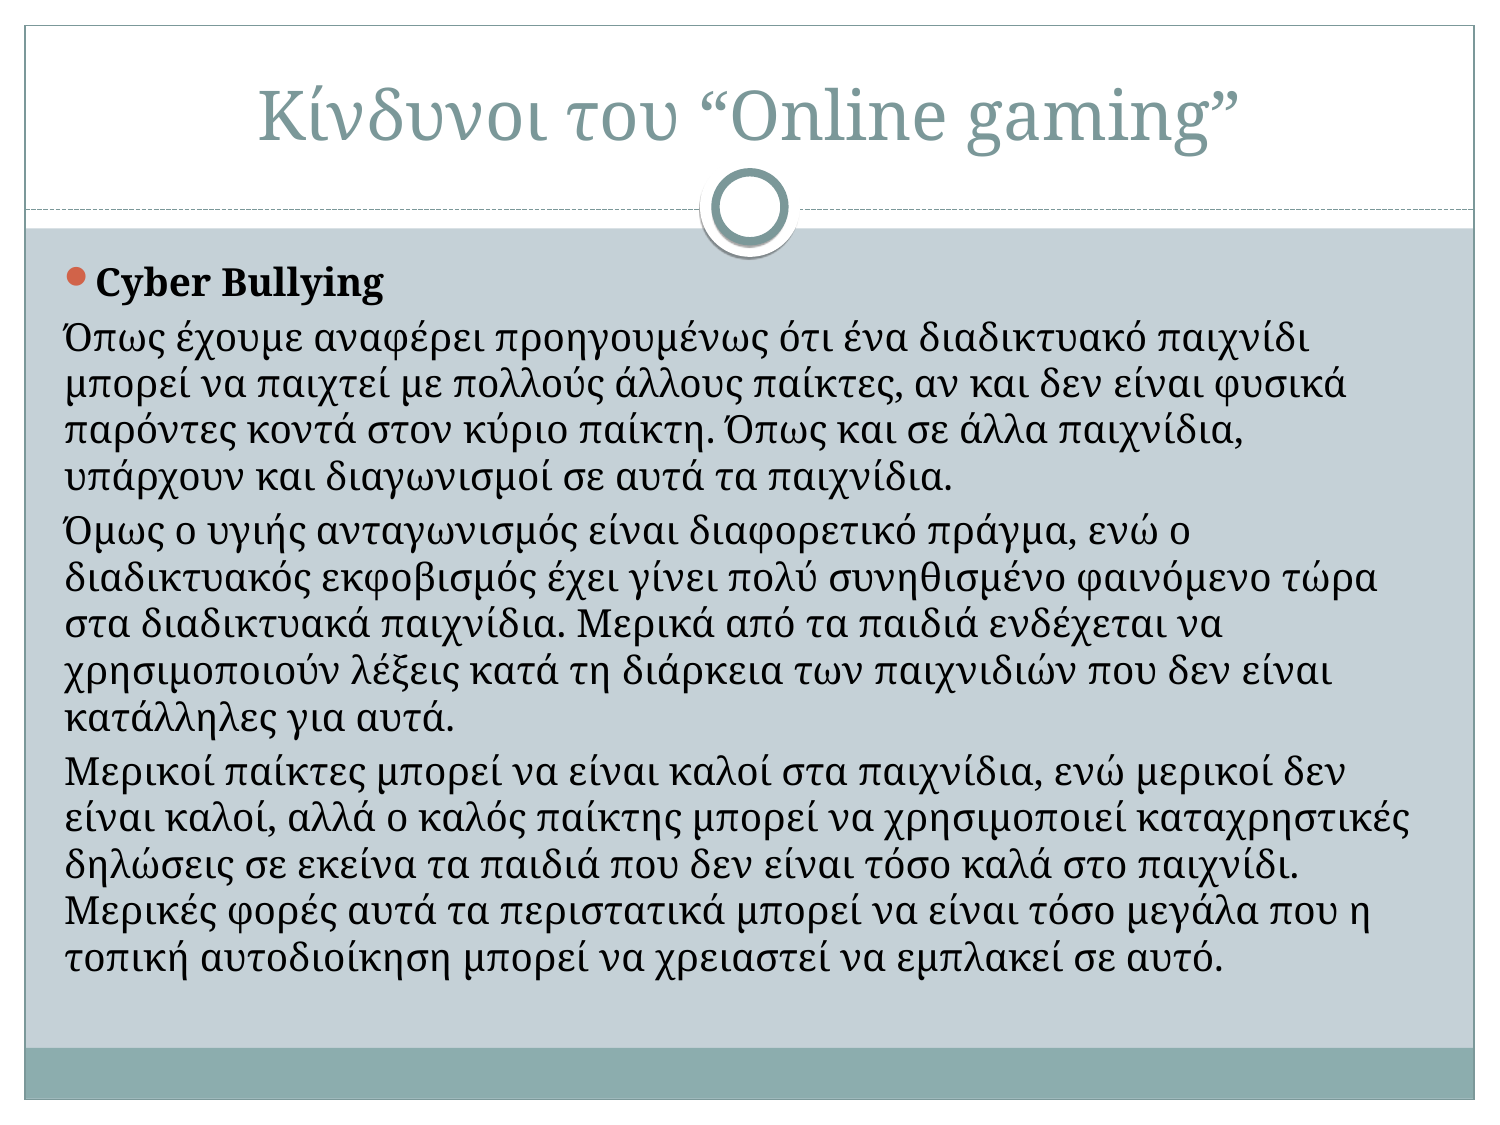

# Κίνδυνοι του “Online gaming”
Cyber Bullying
Όπως έχουμε αναφέρει προηγουμένως ότι ένα διαδικτυακό παιχνίδι μπορεί να παιχτεί με πολλούς άλλους παίκτες, αν και δεν είναι φυσικά παρόντες κοντά στον κύριο παίκτη. Όπως και σε άλλα παιχνίδια, υπάρχουν και διαγωνισμοί σε αυτά τα παιχνίδια.
Όμως ο υγιής ανταγωνισμός είναι διαφορετικό πράγμα, ενώ ο διαδικτυακός εκφοβισμός έχει γίνει πολύ συνηθισμένο φαινόμενο τώρα στα διαδικτυακά παιχνίδια. Μερικά από τα παιδιά ενδέχεται να χρησιμοποιούν λέξεις κατά τη διάρκεια των παιχνιδιών που δεν είναι κατάλληλες για αυτά.
Μερικοί παίκτες μπορεί να είναι καλοί στα παιχνίδια, ενώ μερικοί δεν είναι καλοί, αλλά ο καλός παίκτης μπορεί να χρησιμοποιεί καταχρηστικές δηλώσεις σε εκείνα τα παιδιά που δεν είναι τόσο καλά στο παιχνίδι. Μερικές φορές αυτά τα περιστατικά μπορεί να είναι τόσο μεγάλα που η τοπική αυτοδιοίκηση μπορεί να χρειαστεί να εμπλακεί σε αυτό.